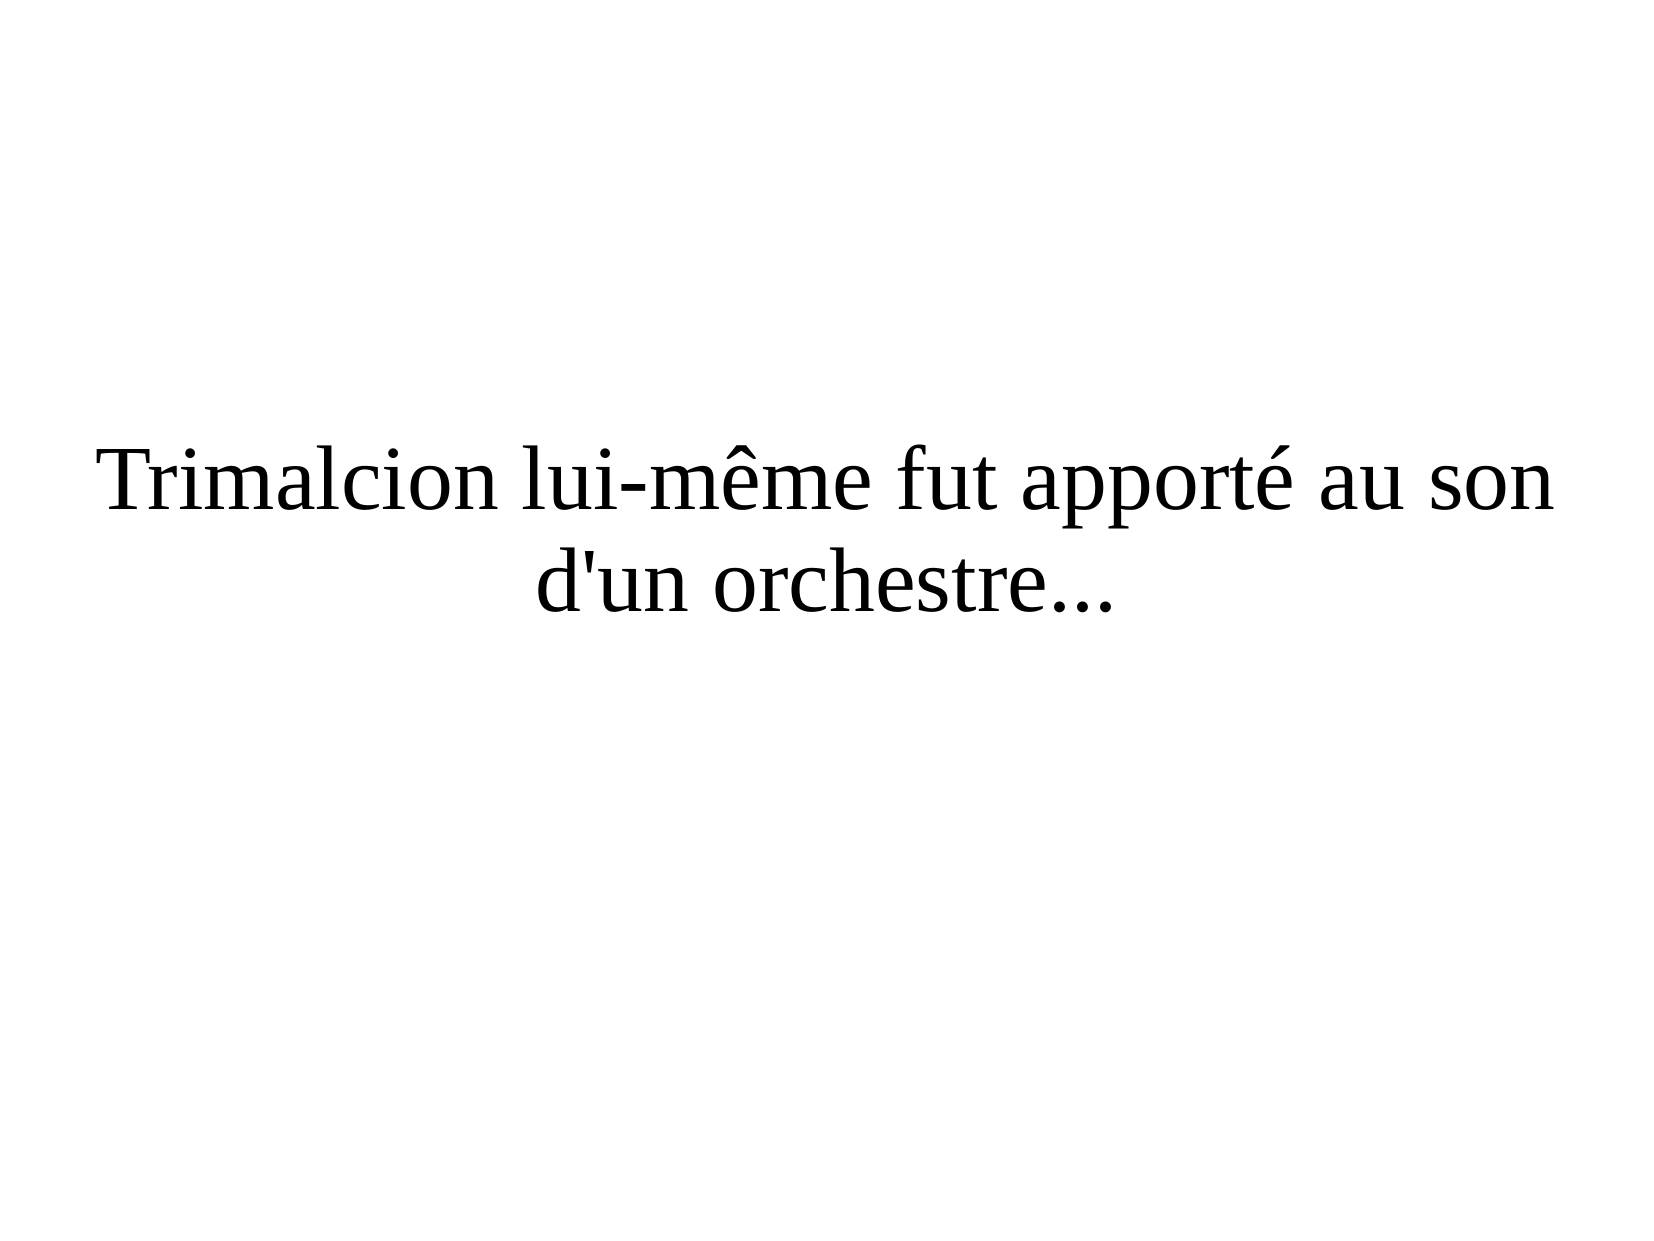

# Trimalcion lui-même fut apporté au son d'un orchestre...